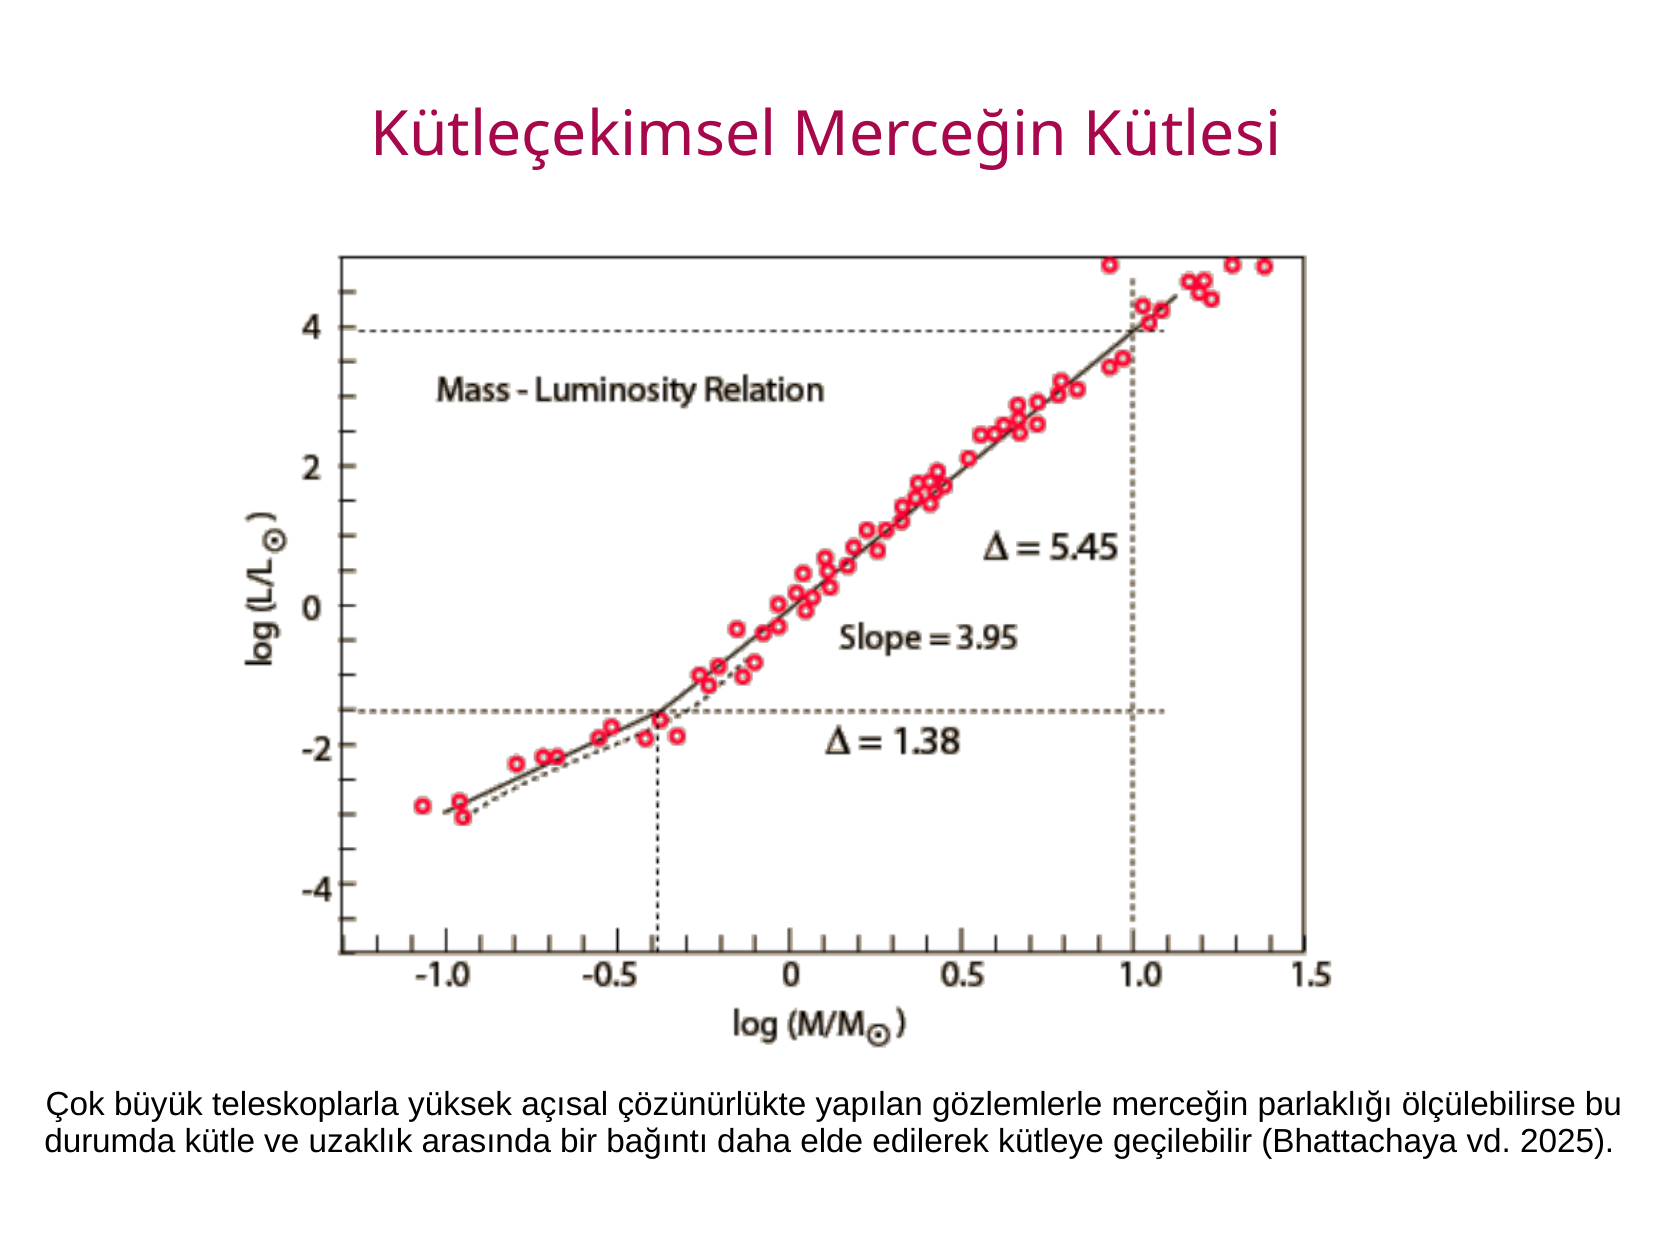

# Kütleçekimsel Merceğin Kütlesi
Çok büyük teleskoplarla yüksek açısal çözünürlükte yapılan gözlemlerle merceğin parlaklığı ölçülebilirse bu durumda kütle ve uzaklık arasında bir bağıntı daha elde edilerek kütleye geçilebilir (Bhattachaya vd. 2025).